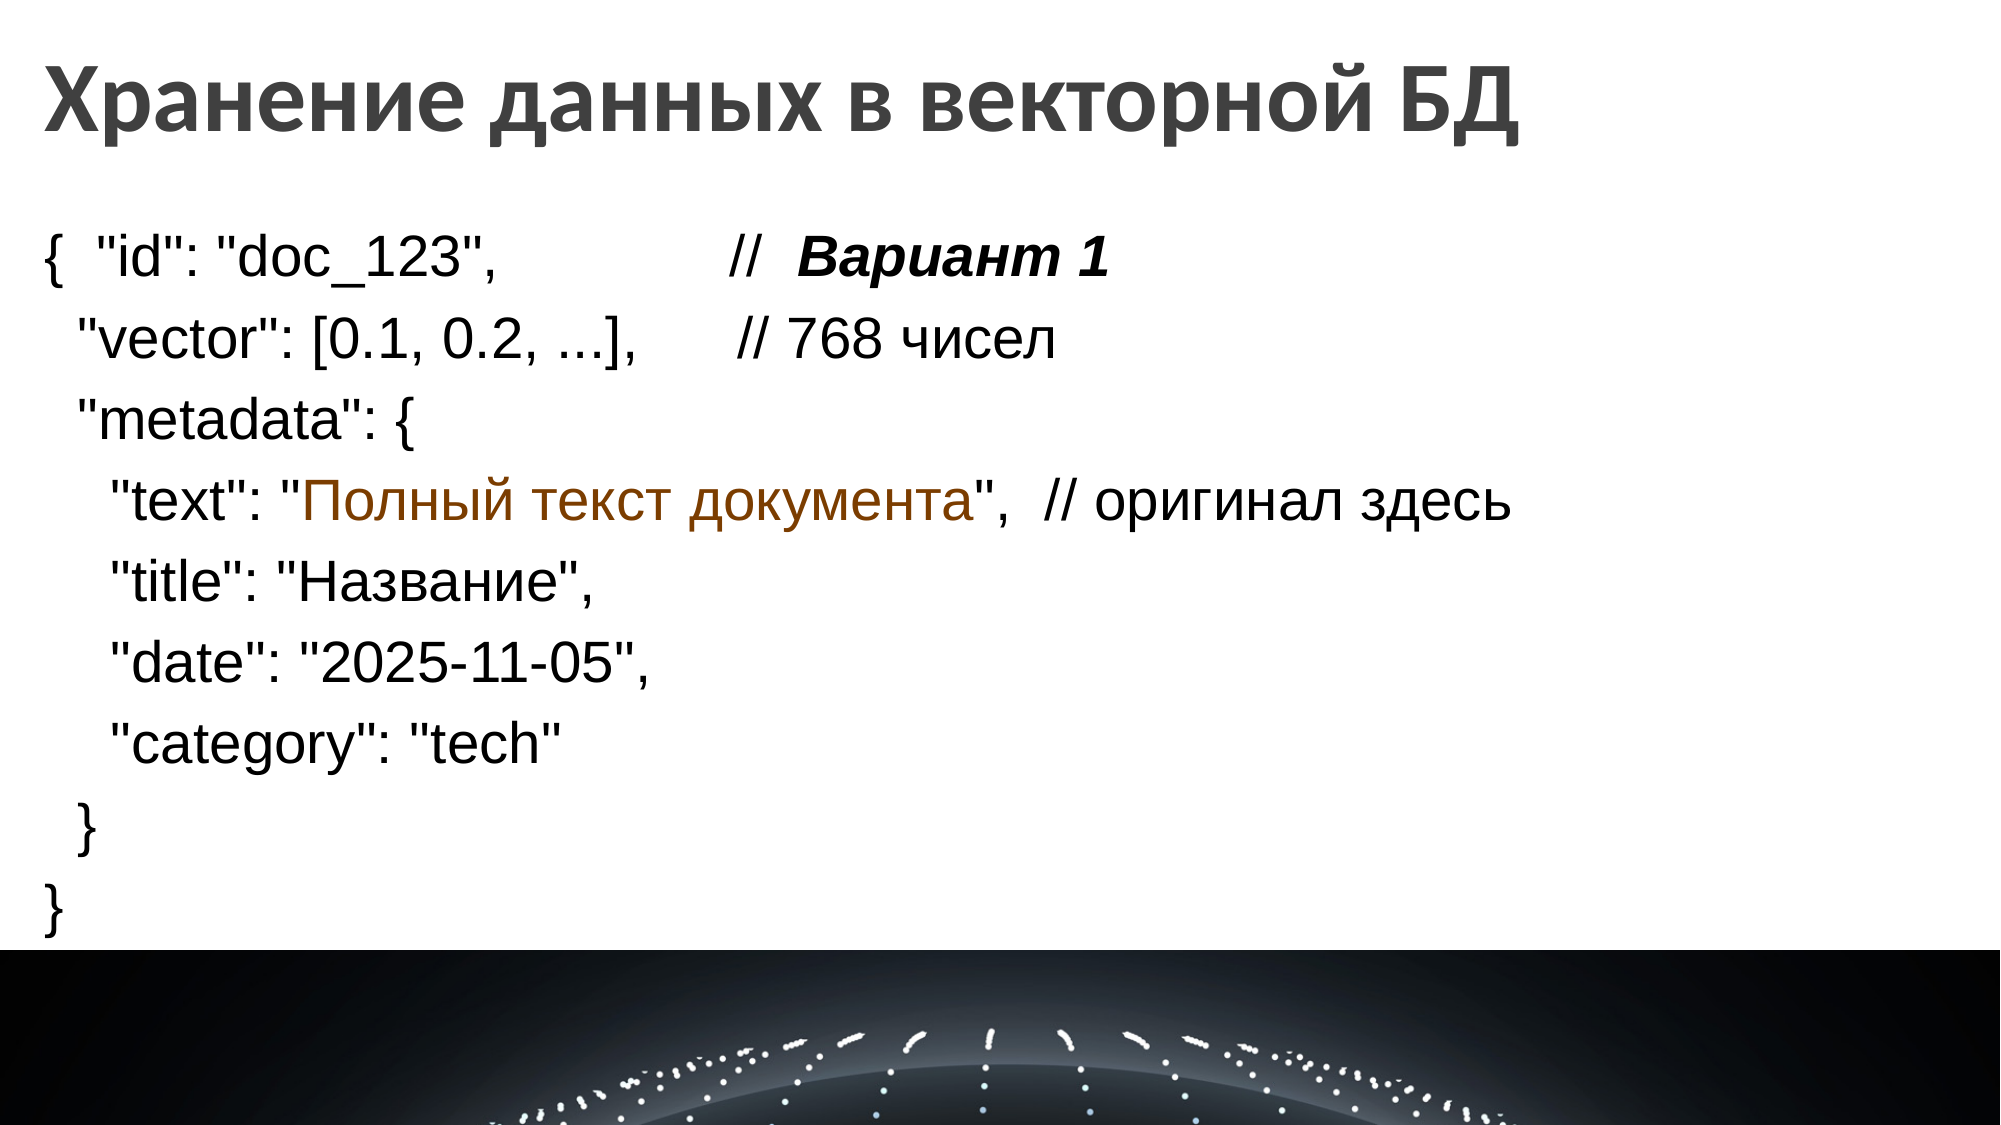

Хранение данных в векторной БД
{ "id": "doc_123", // Вариант 1
 "vector": [0.1, 0.2, ...], // 768 чисел
 "metadata": {
 "text": "Полный текст документа", // оригинал здесь
 "title": "Название",
 "date": "2025-11-05",
 "category": "tech"
 }
}